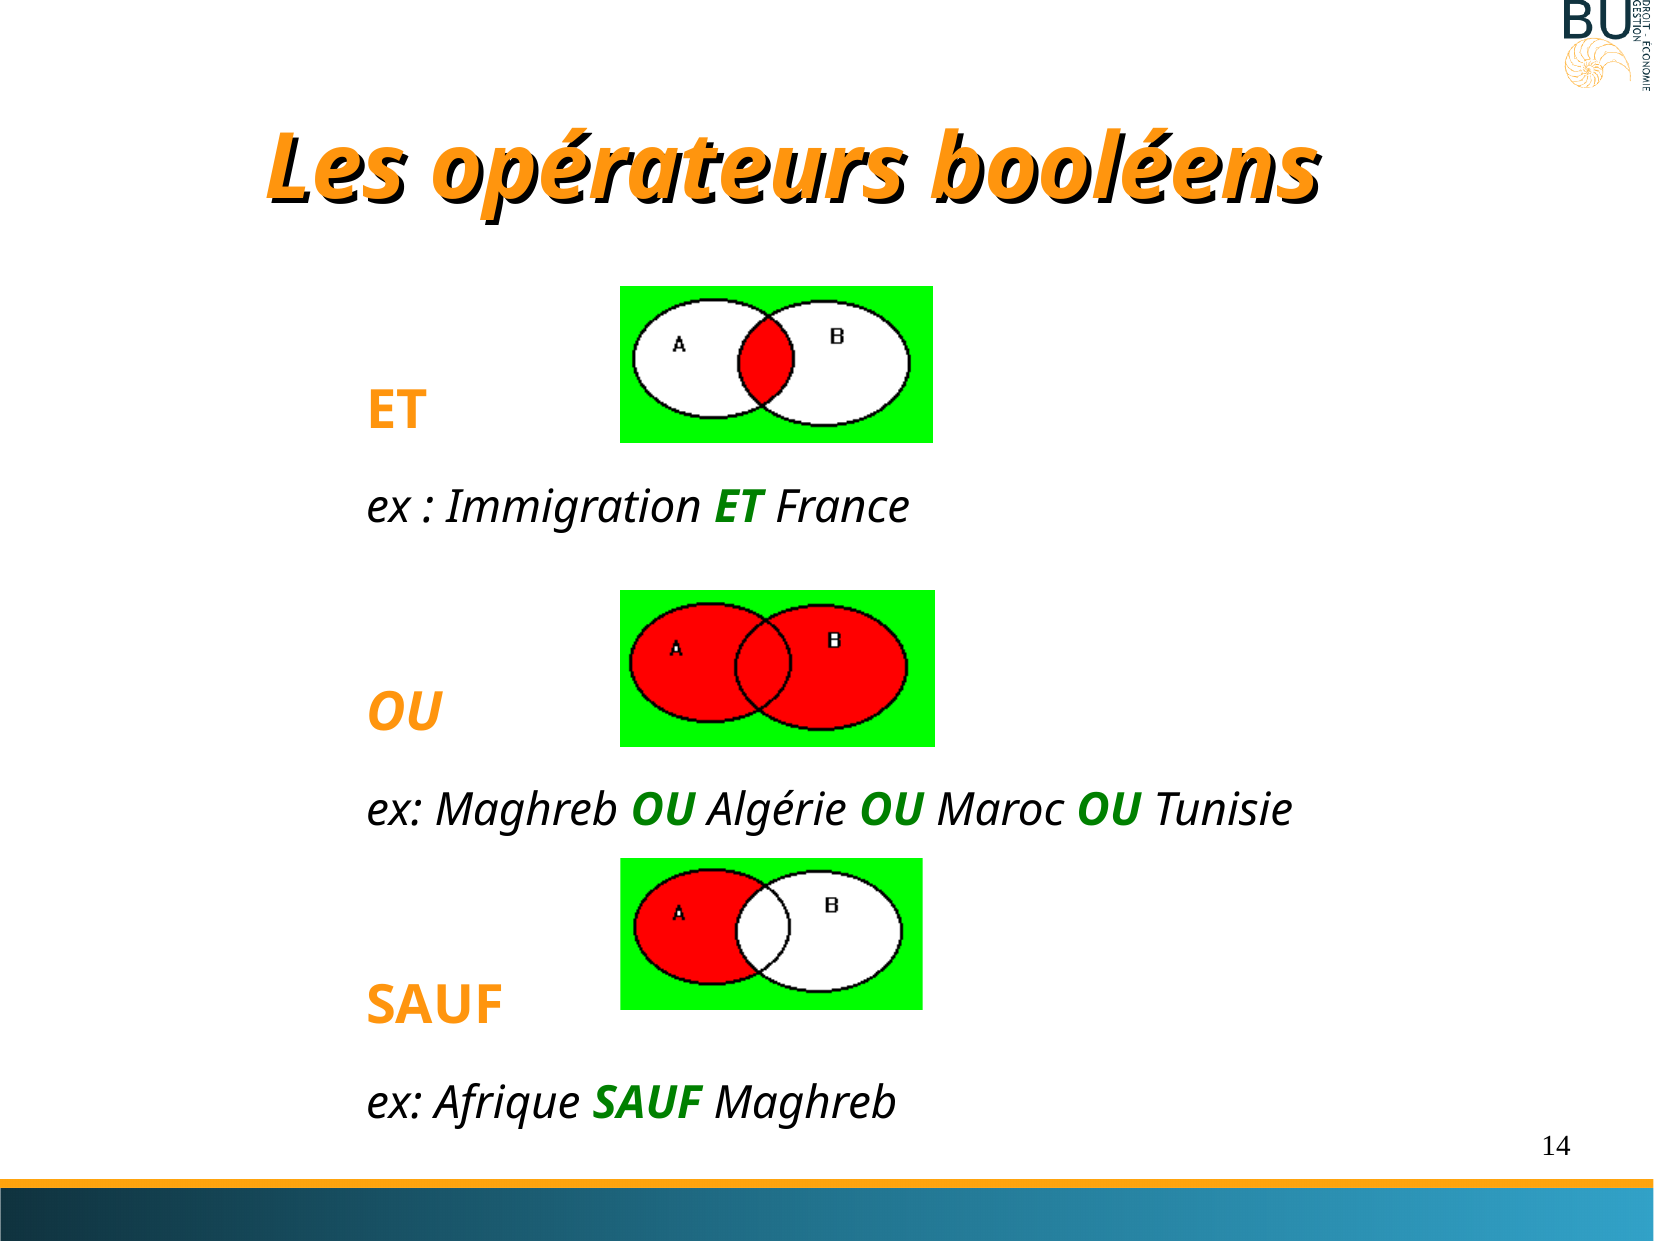

# Les opérateurs booléens
ET
ex : Immigration ET France
OU
ex: Maghreb OU Algérie OU Maroc OU Tunisie
SAUF
ex: Afrique SAUF Maghreb
14